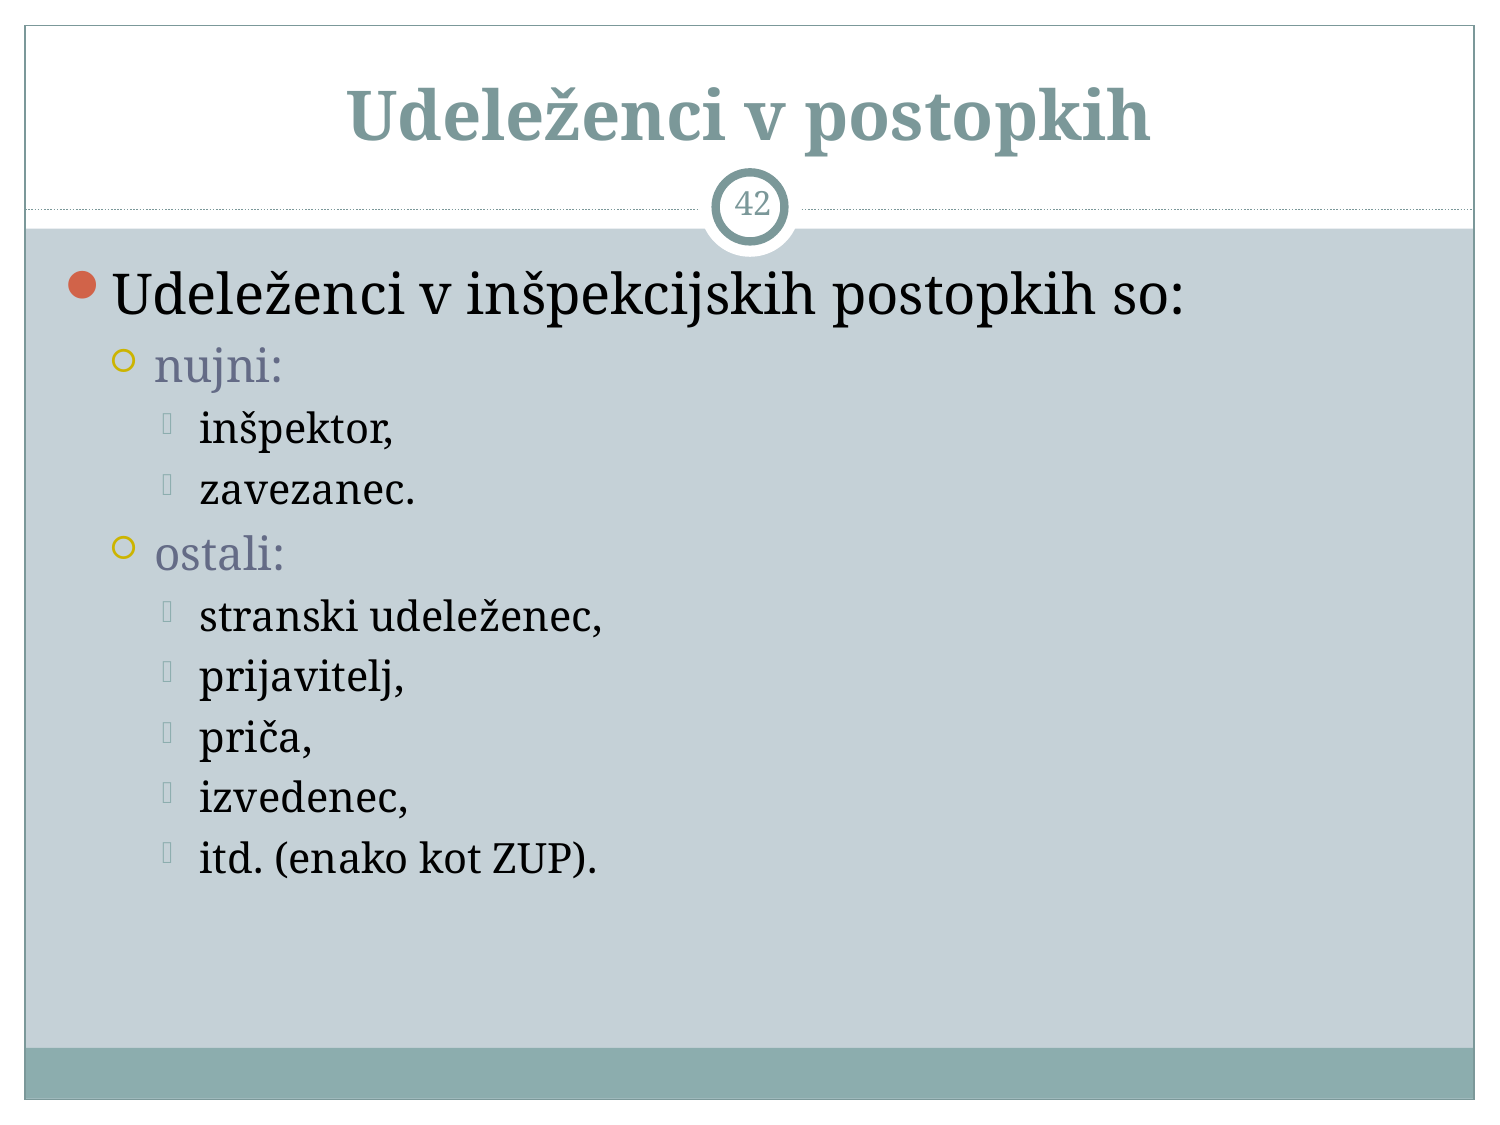

# Udeleženci v postopkih
Udeleženci v inšpekcijskih postopkih so:
nujni:
inšpektor,
zavezanec.
ostali:
stranski udeleženec,
prijavitelj,
priča,
izvedenec,
itd. (enako kot ZUP).